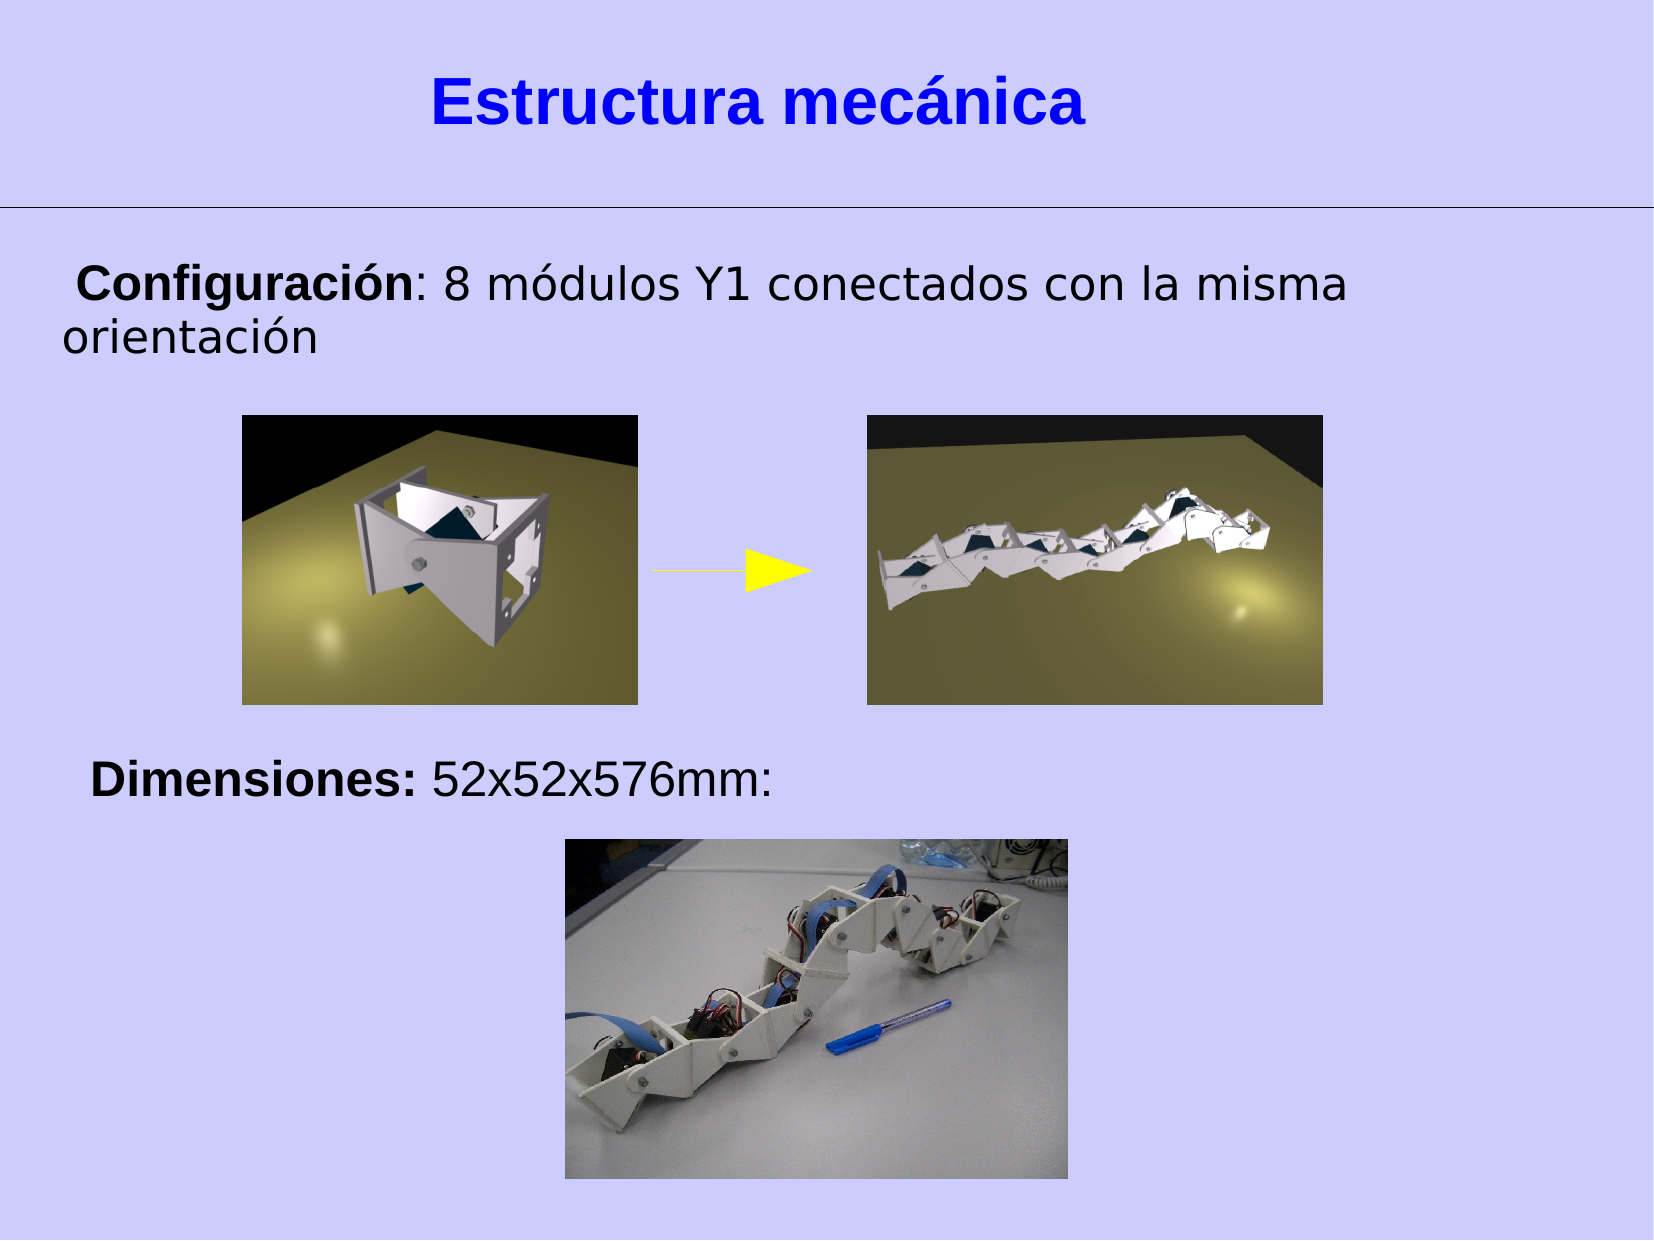

# Estructura mecánica
 Configuración: 8 módulos Y1 conectados con la misma orientación
 Dimensiones: 52x52x576mm: